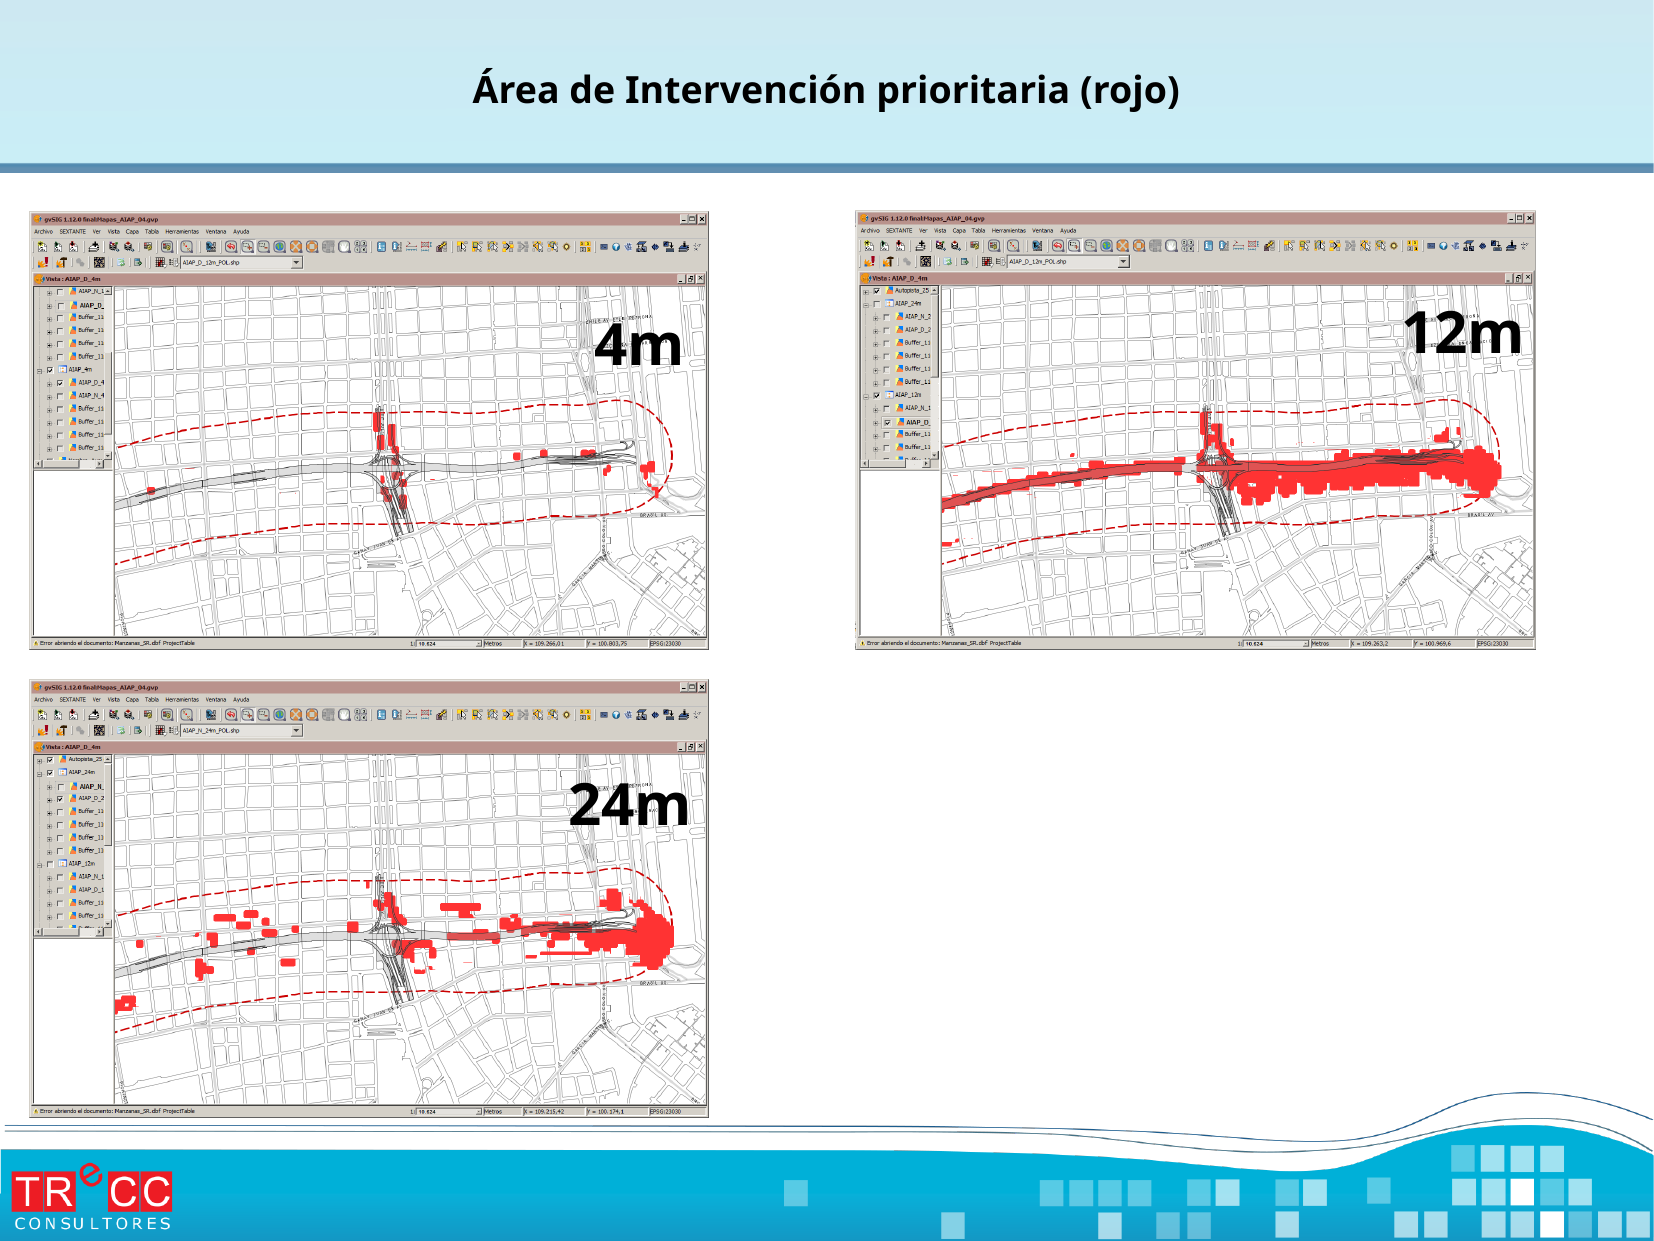

# Área de Intervención prioritaria (rojo)
12m
4m
24m